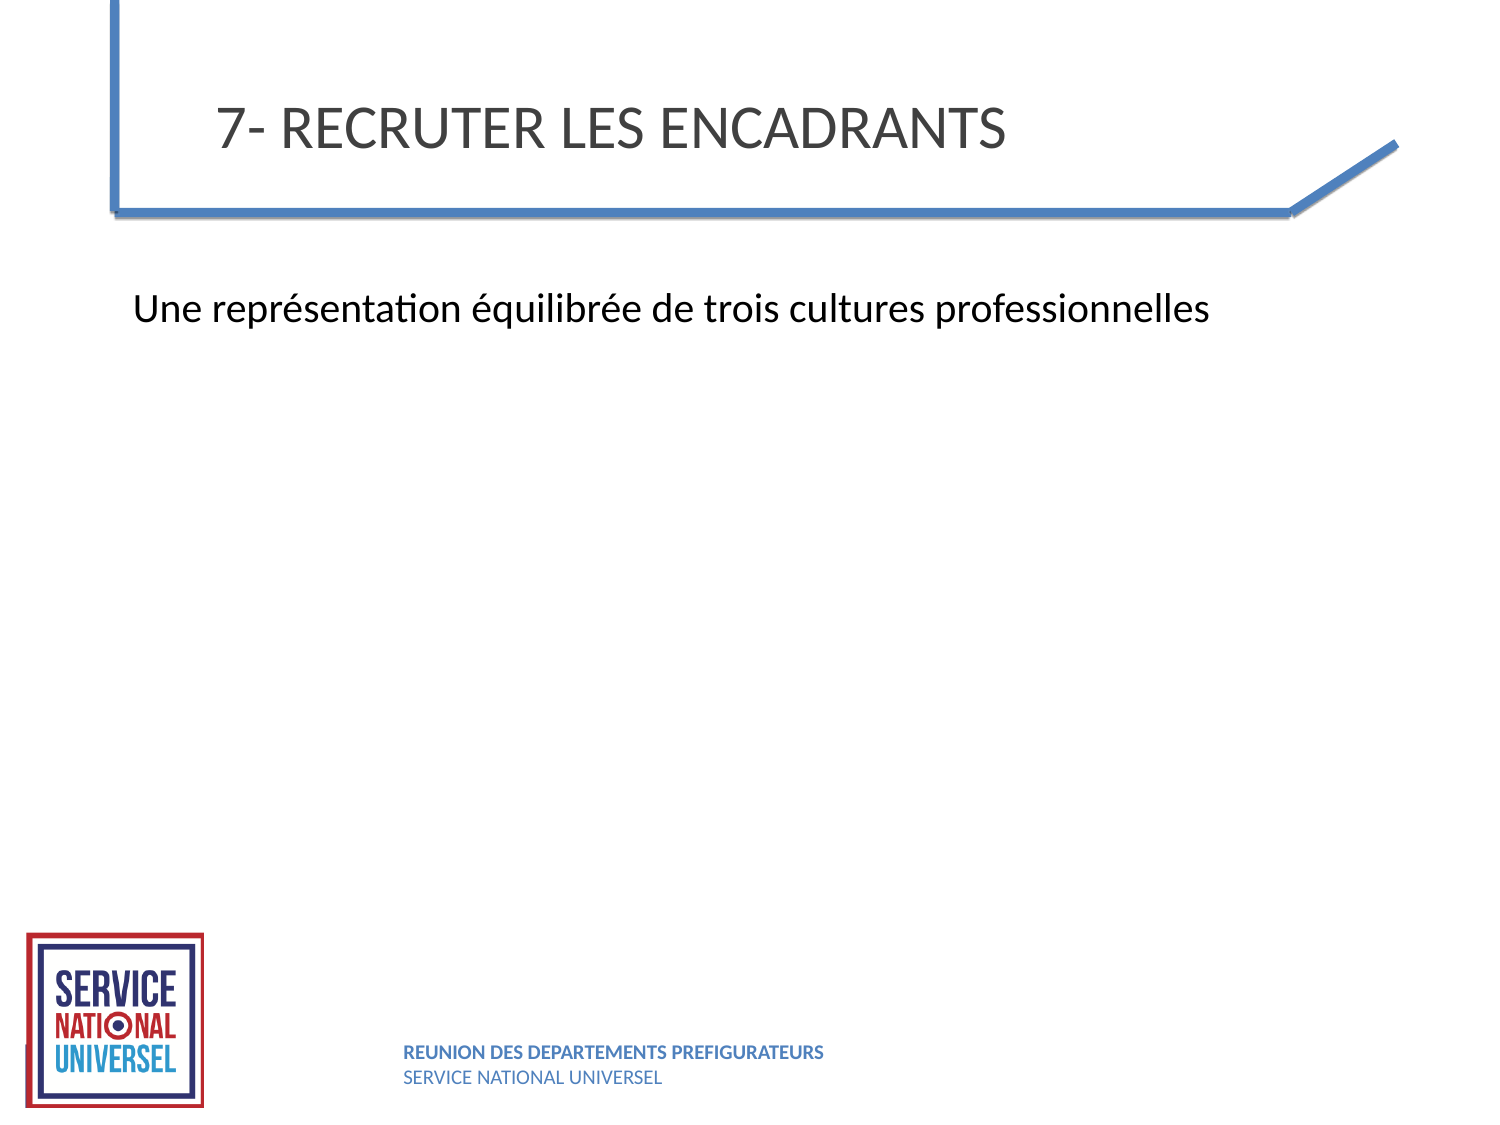

7- recruter les encadrants
Une représentation équilibrée de trois cultures professionnelles